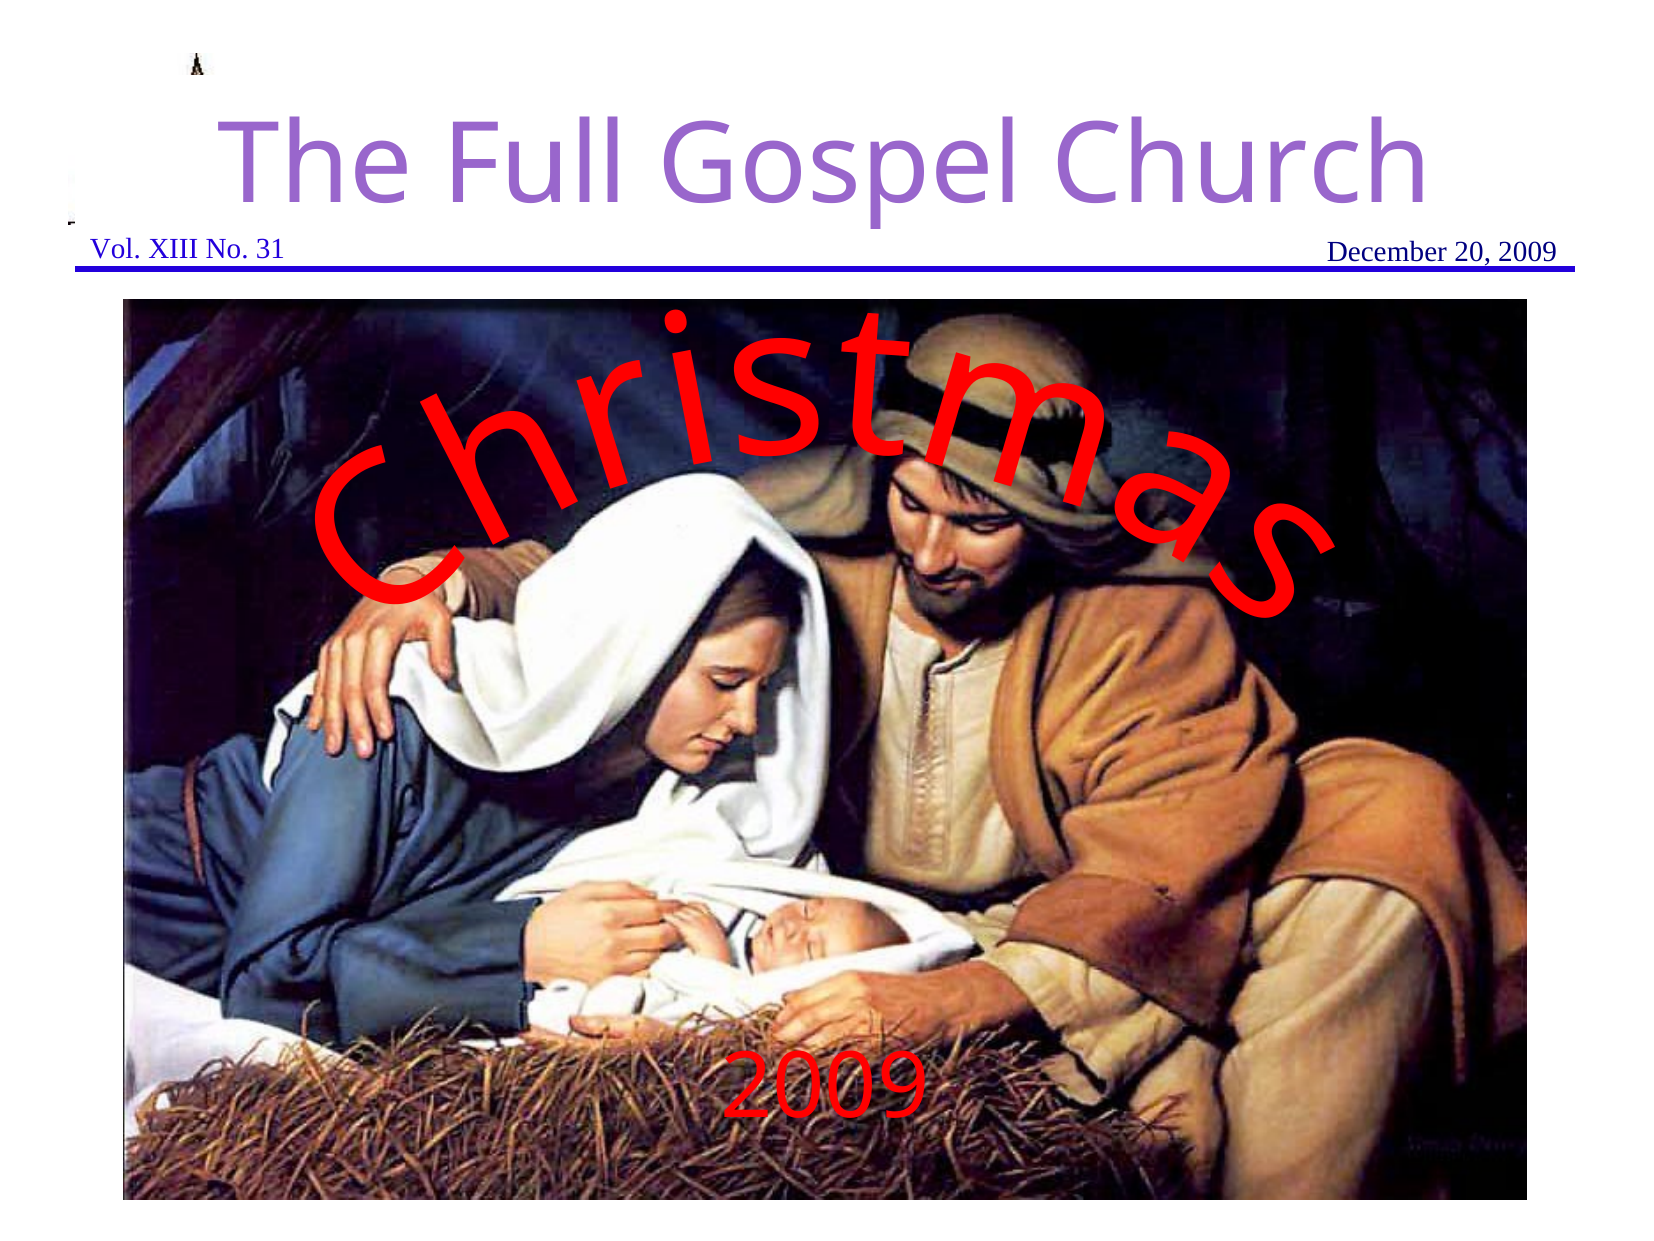

The Full Gospel Church
Vol. XIII No. 31
December 20, 2009
Christmas
2009